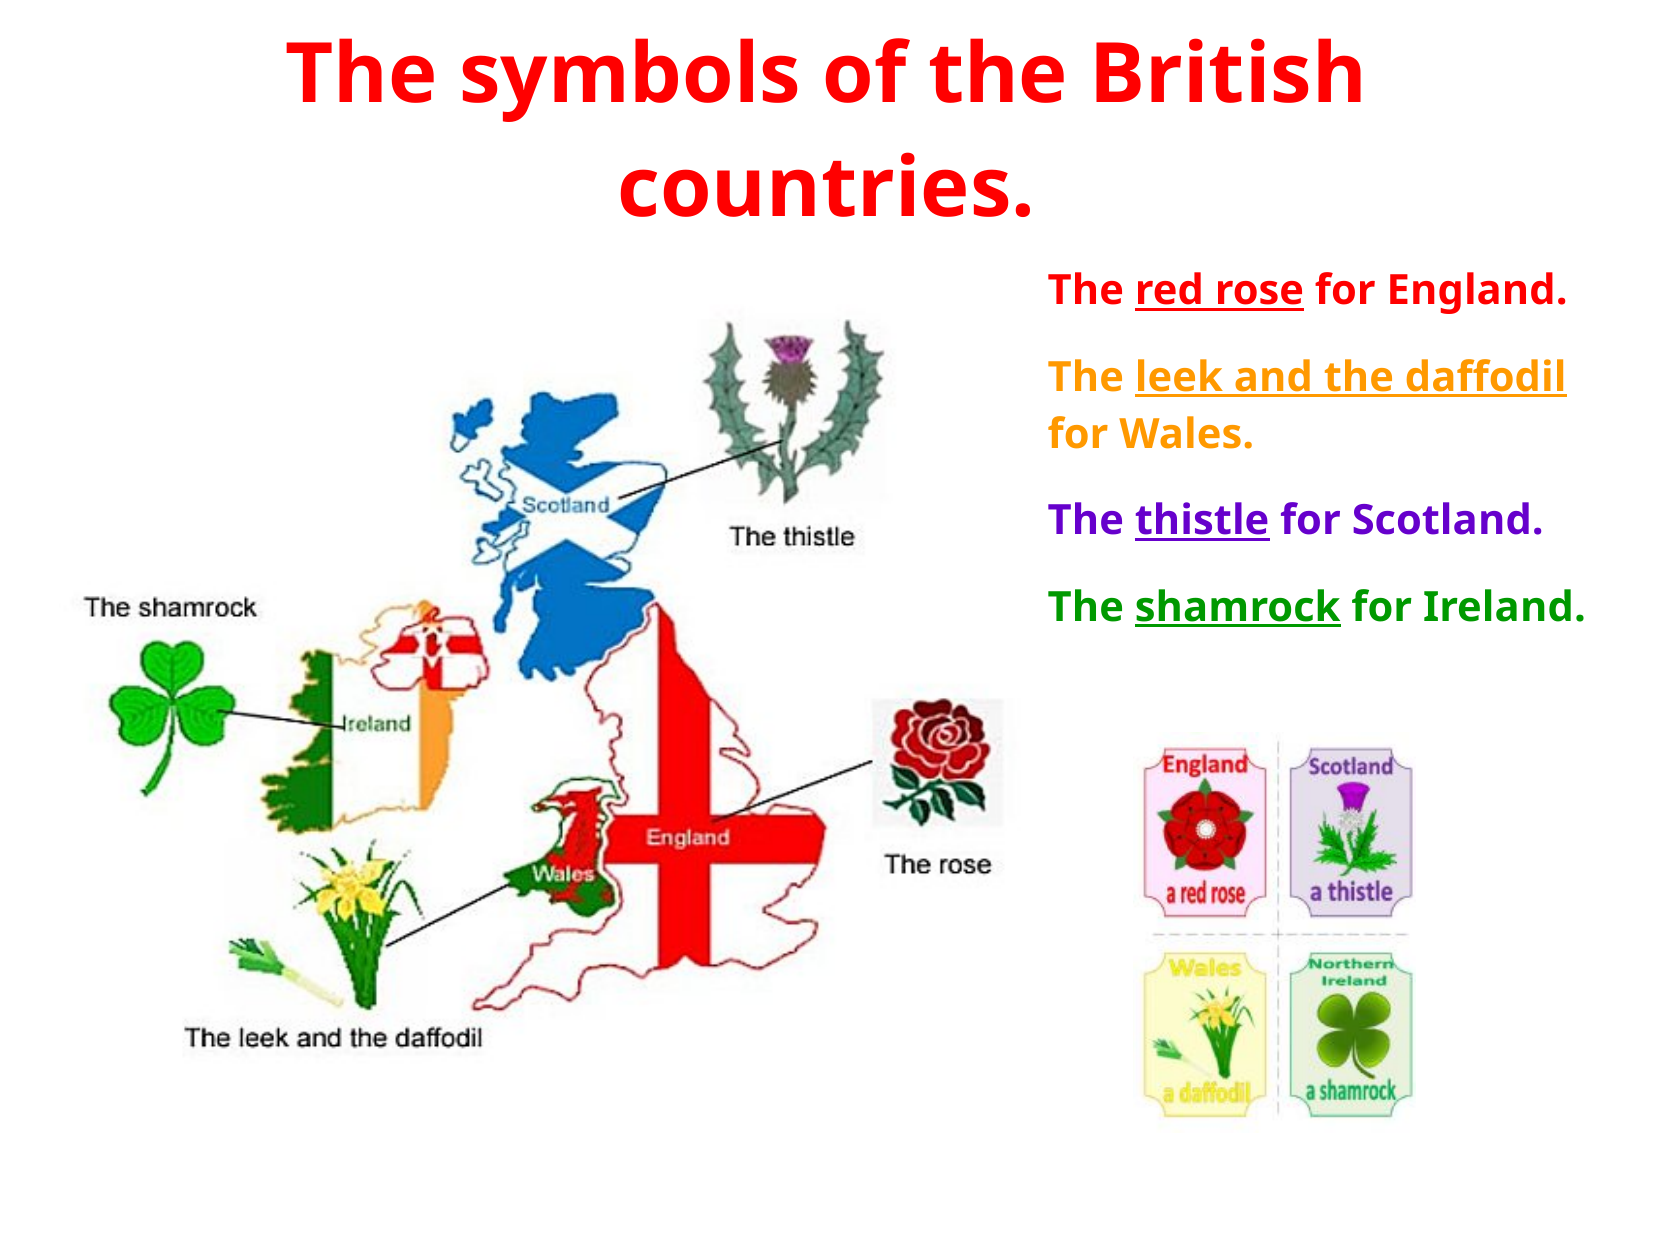

# The symbols of the British countries.
The red rose for England.
The leek and the daffodil for Wales.
The thistle for Scotland.
The shamrock for Ireland.